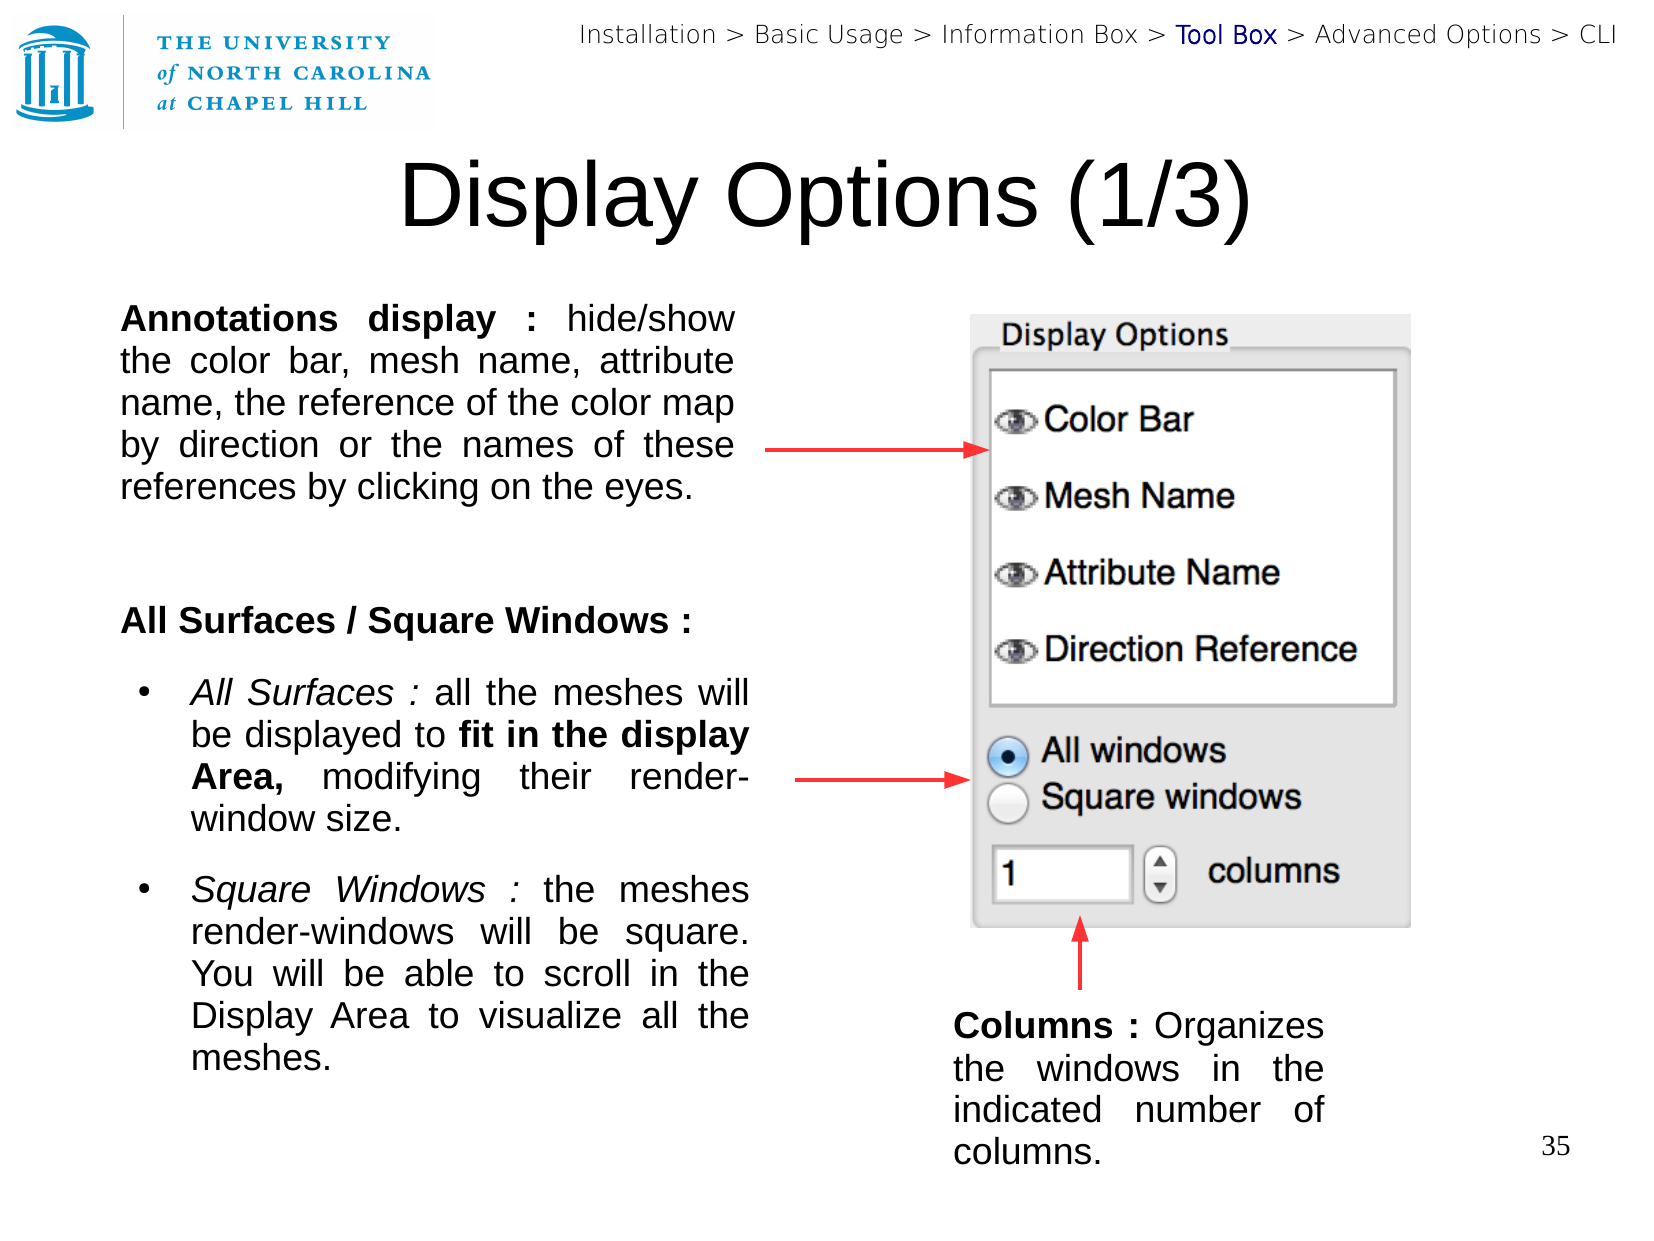

Installation > Basic Usage > Information Box > Tool Box > Advanced Options > CLI
# Display Options (1/3)
Annotations display : hide/show the color bar, mesh name, attribute name, the reference of the color map by direction or the names of these references by clicking on the eyes.
All Surfaces / Square Windows :
All Surfaces : all the meshes will be displayed to fit in the display Area, modifying their render-window size.
Square Windows : the meshes render-windows will be square. You will be able to scroll in the Display Area to visualize all the meshes.
Columns : Organizes the windows in the indicated number of columns.
35